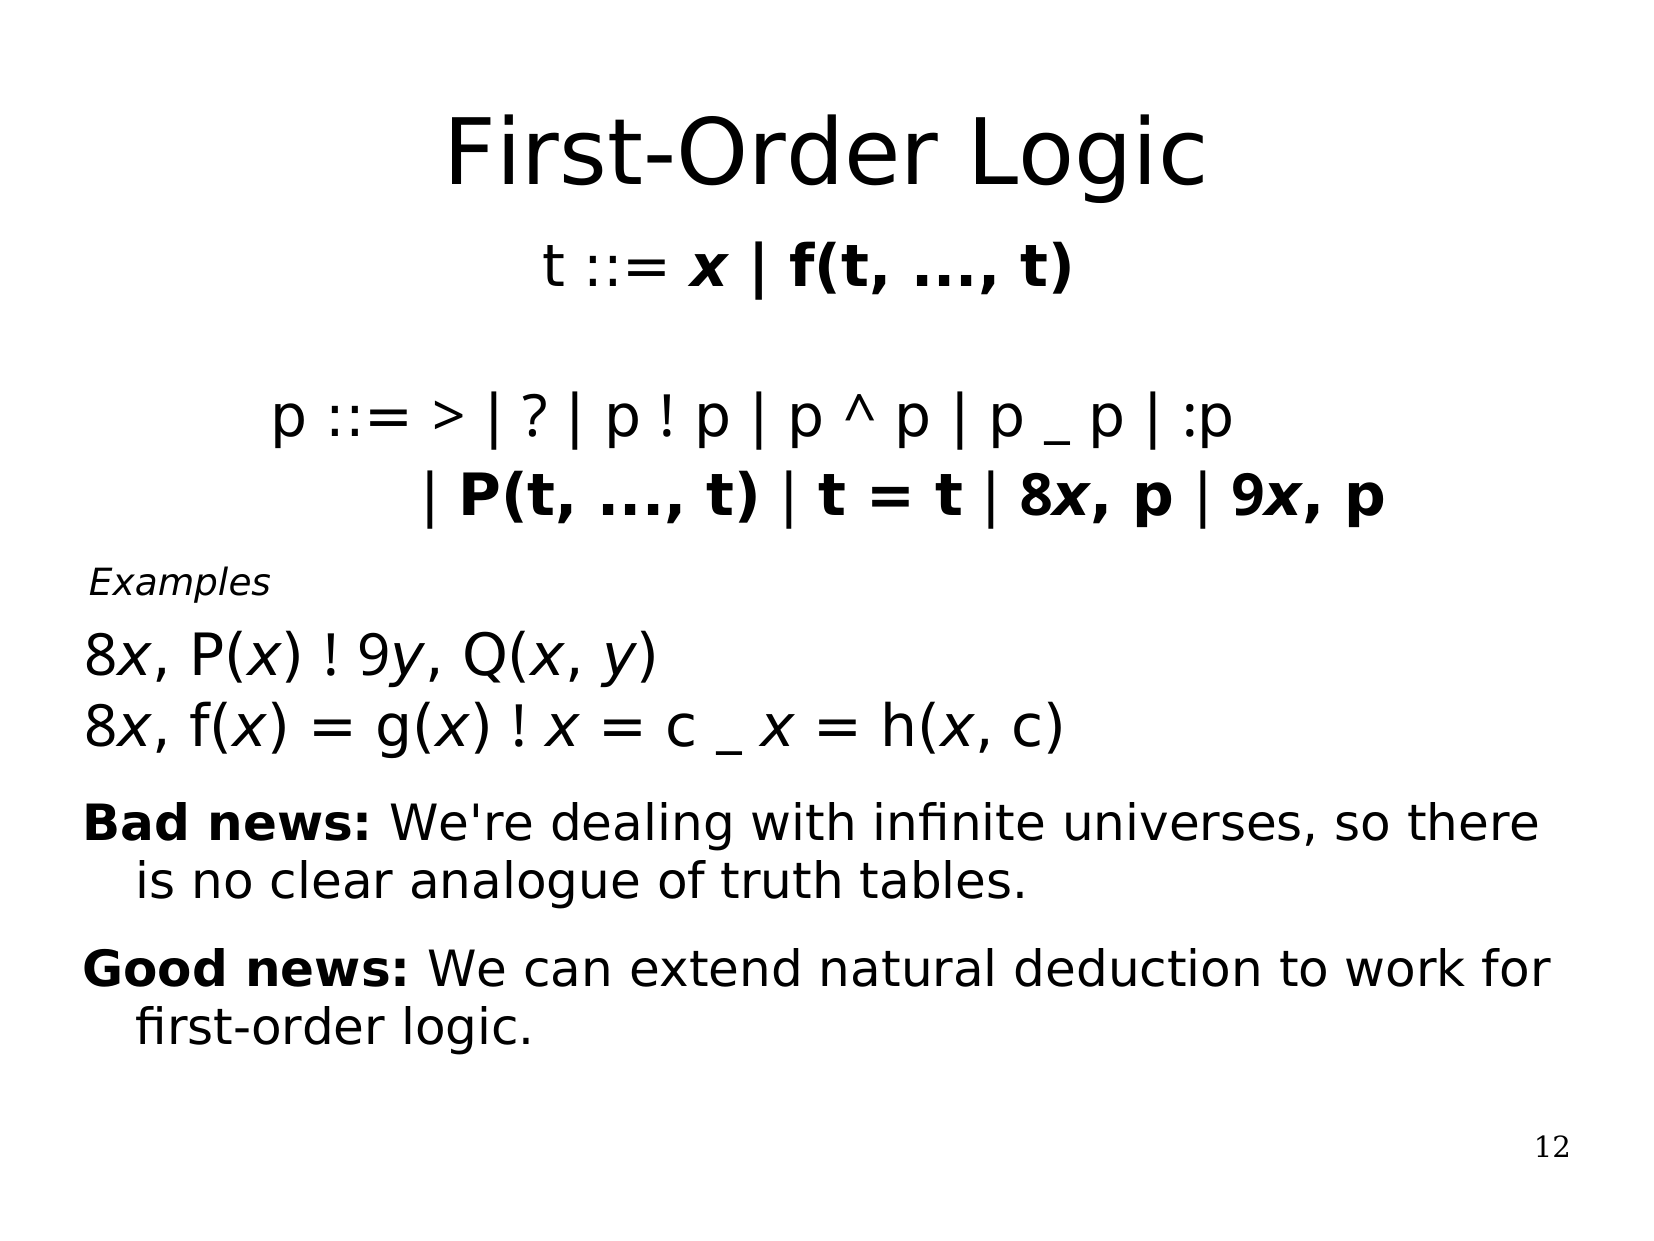

# First-Order Logic
t ::= x | f(t, ..., t)
p ::= > | ? | p ! p | p ^ p | p _ p | :p
		| P(t, ..., t) | t = t | 8x, p | 9x, p
Examples
8x, P(x) ! 9y, Q(x, y)
8x, f(x) = g(x) ! x = c _ x = h(x, c)
Bad news: We're dealing with infinite universes, so there is no clear analogue of truth tables.
Good news: We can extend natural deduction to work for first-order logic.
12